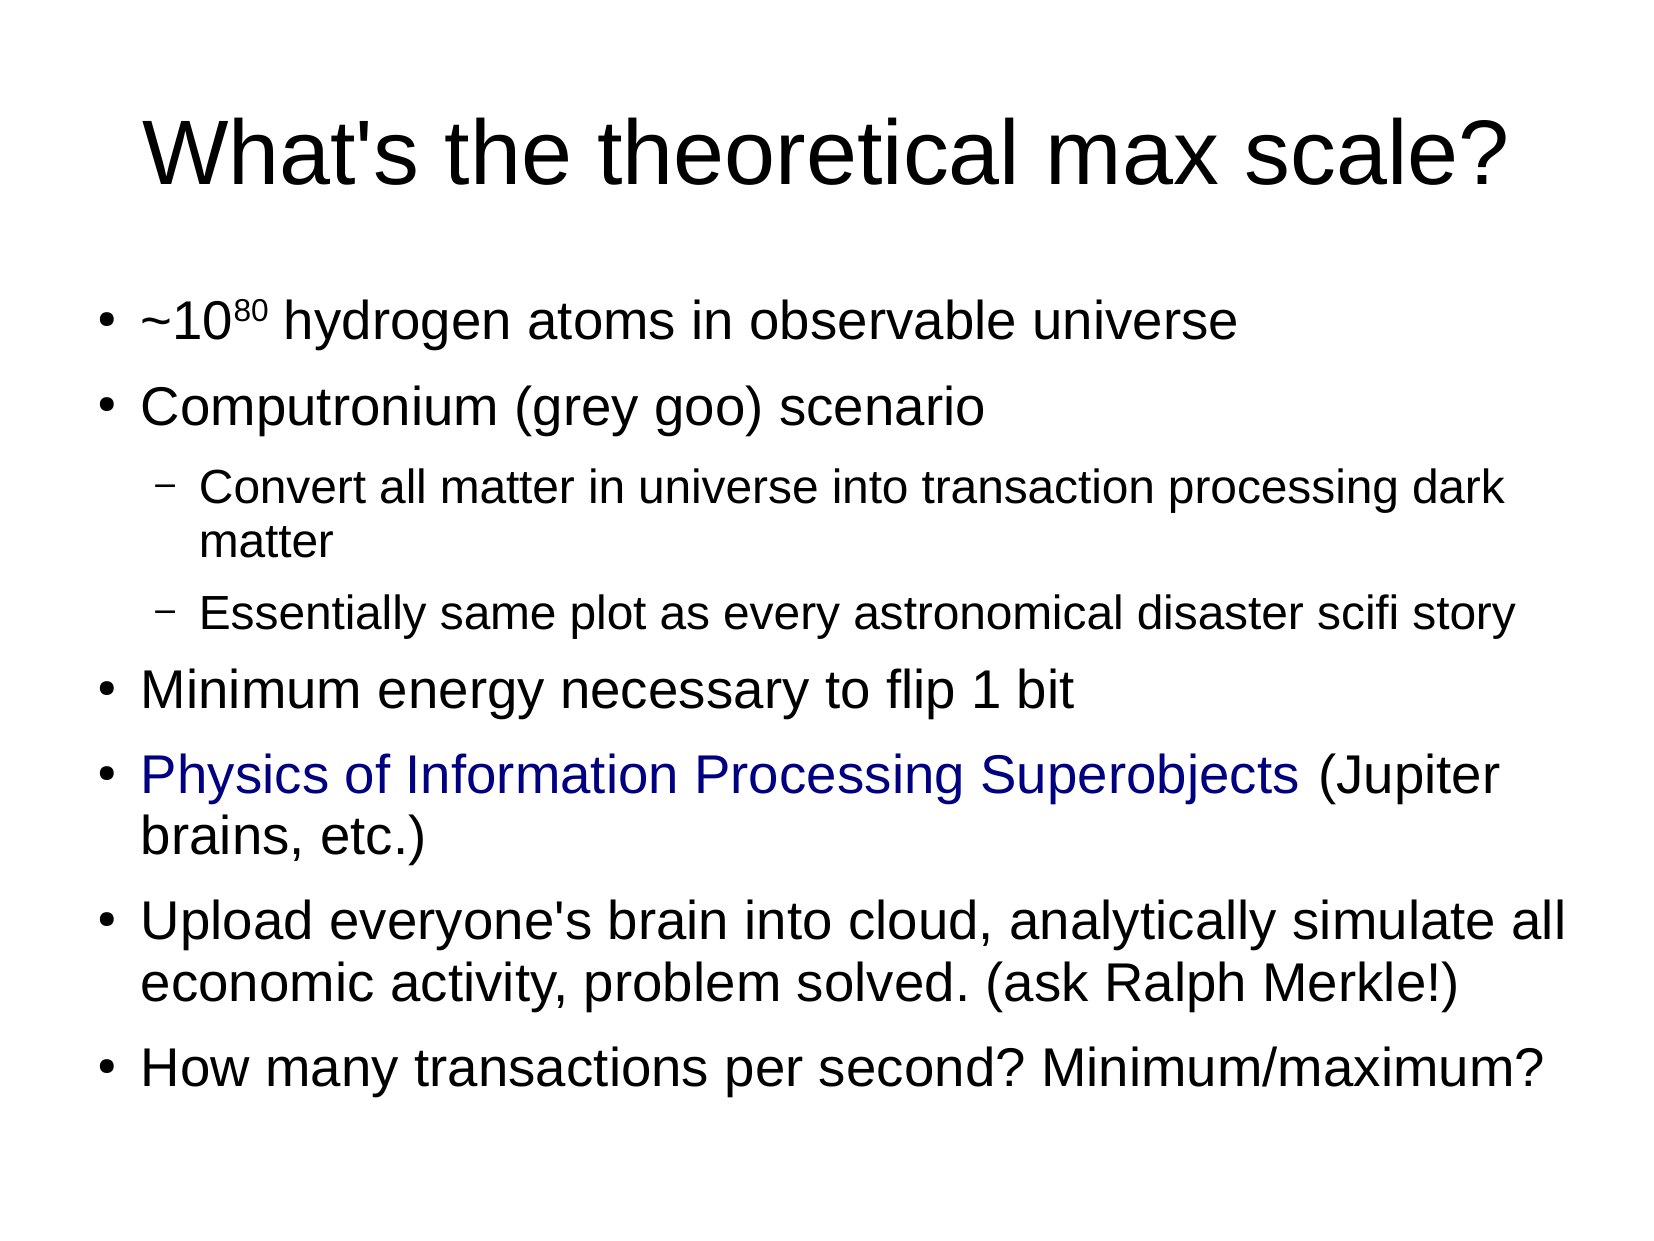

# What's the theoretical max scale?
~1080 hydrogen atoms in observable universe
Computronium (grey goo) scenario
Convert all matter in universe into transaction processing dark matter
Essentially same plot as every astronomical disaster scifi story
Minimum energy necessary to flip 1 bit
Physics of Information Processing Superobjects (Jupiter brains, etc.)
Upload everyone's brain into cloud, analytically simulate all economic activity, problem solved. (ask Ralph Merkle!)
How many transactions per second? Minimum/maximum?